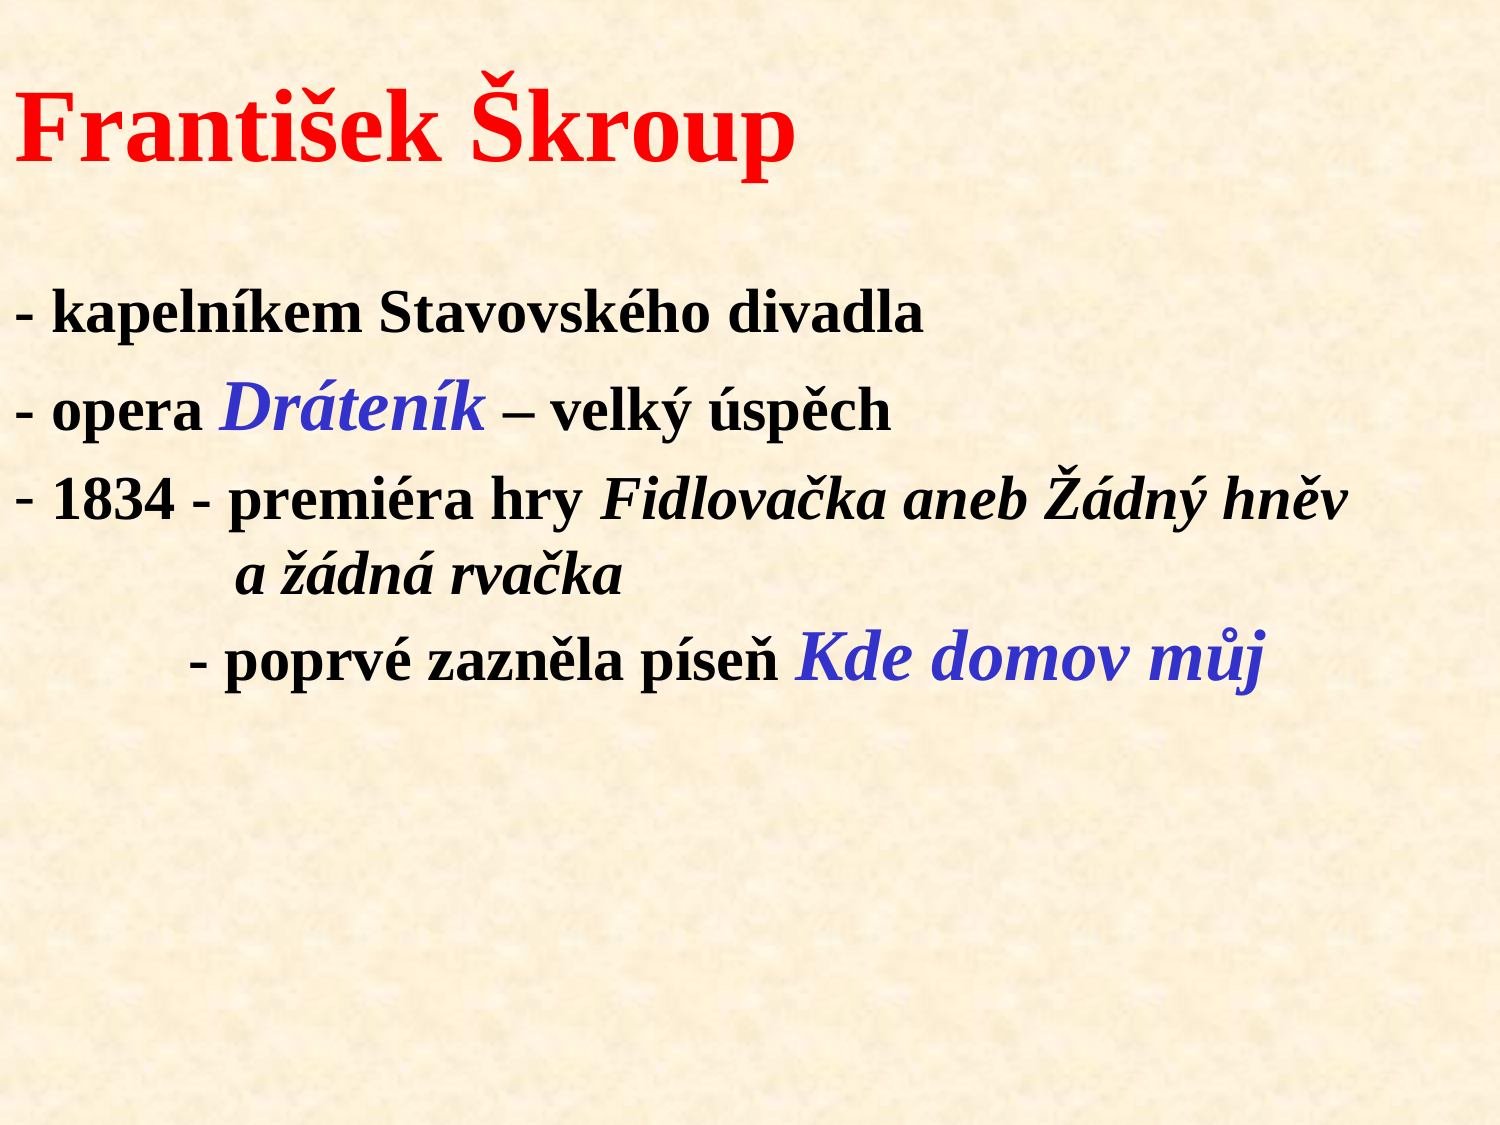

František Škroup
- kapelníkem Stavovského divadla
- opera Dráteník – velký úspěch
 1834 - premiéra hry Fidlovačka aneb Žádný hněv
 a žádná rvačka
 - poprvé zazněla píseň Kde domov můj